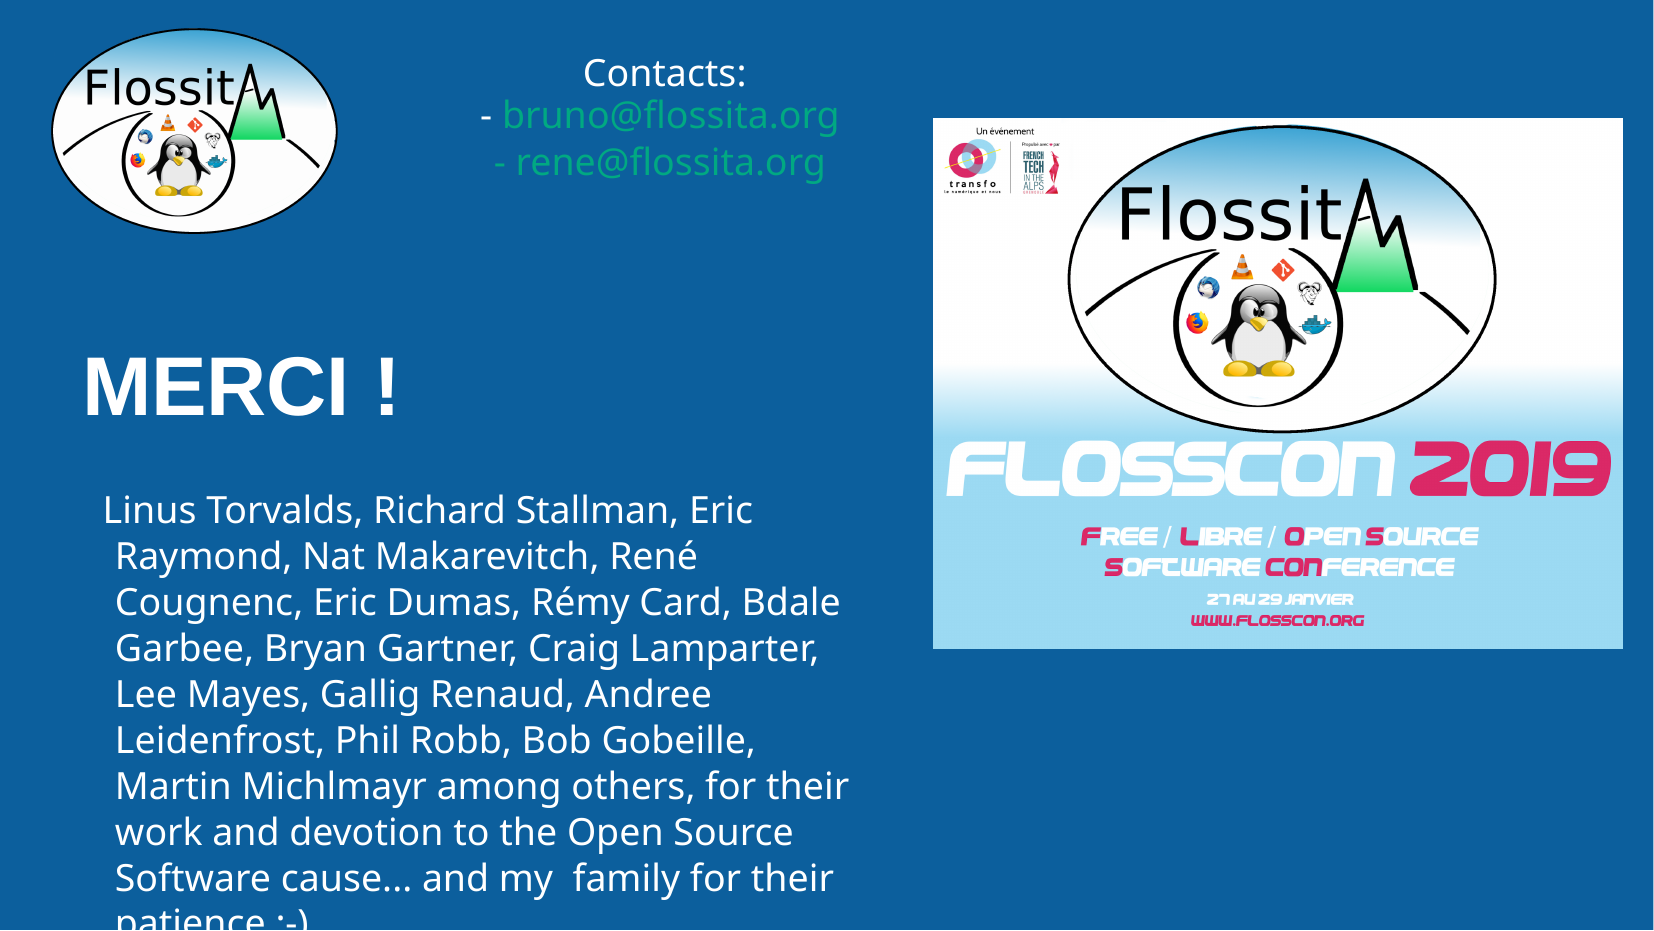

Contacts:
- bruno@flossita.org
- rene@flossita.org
# Linus Torvalds, Richard Stallman, Eric Raymond, Nat Makarevitch, René Cougnenc, Eric Dumas, Rémy Card, Bdale Garbee, Bryan Gartner, Craig Lamparter, Lee Mayes, Gallig Renaud, Andree Leidenfrost, Phil Robb, Bob Gobeille, Martin Michlmayr among others, for their work and devotion to the Open Source Software cause... and my family for their patience :-)
MERCI !